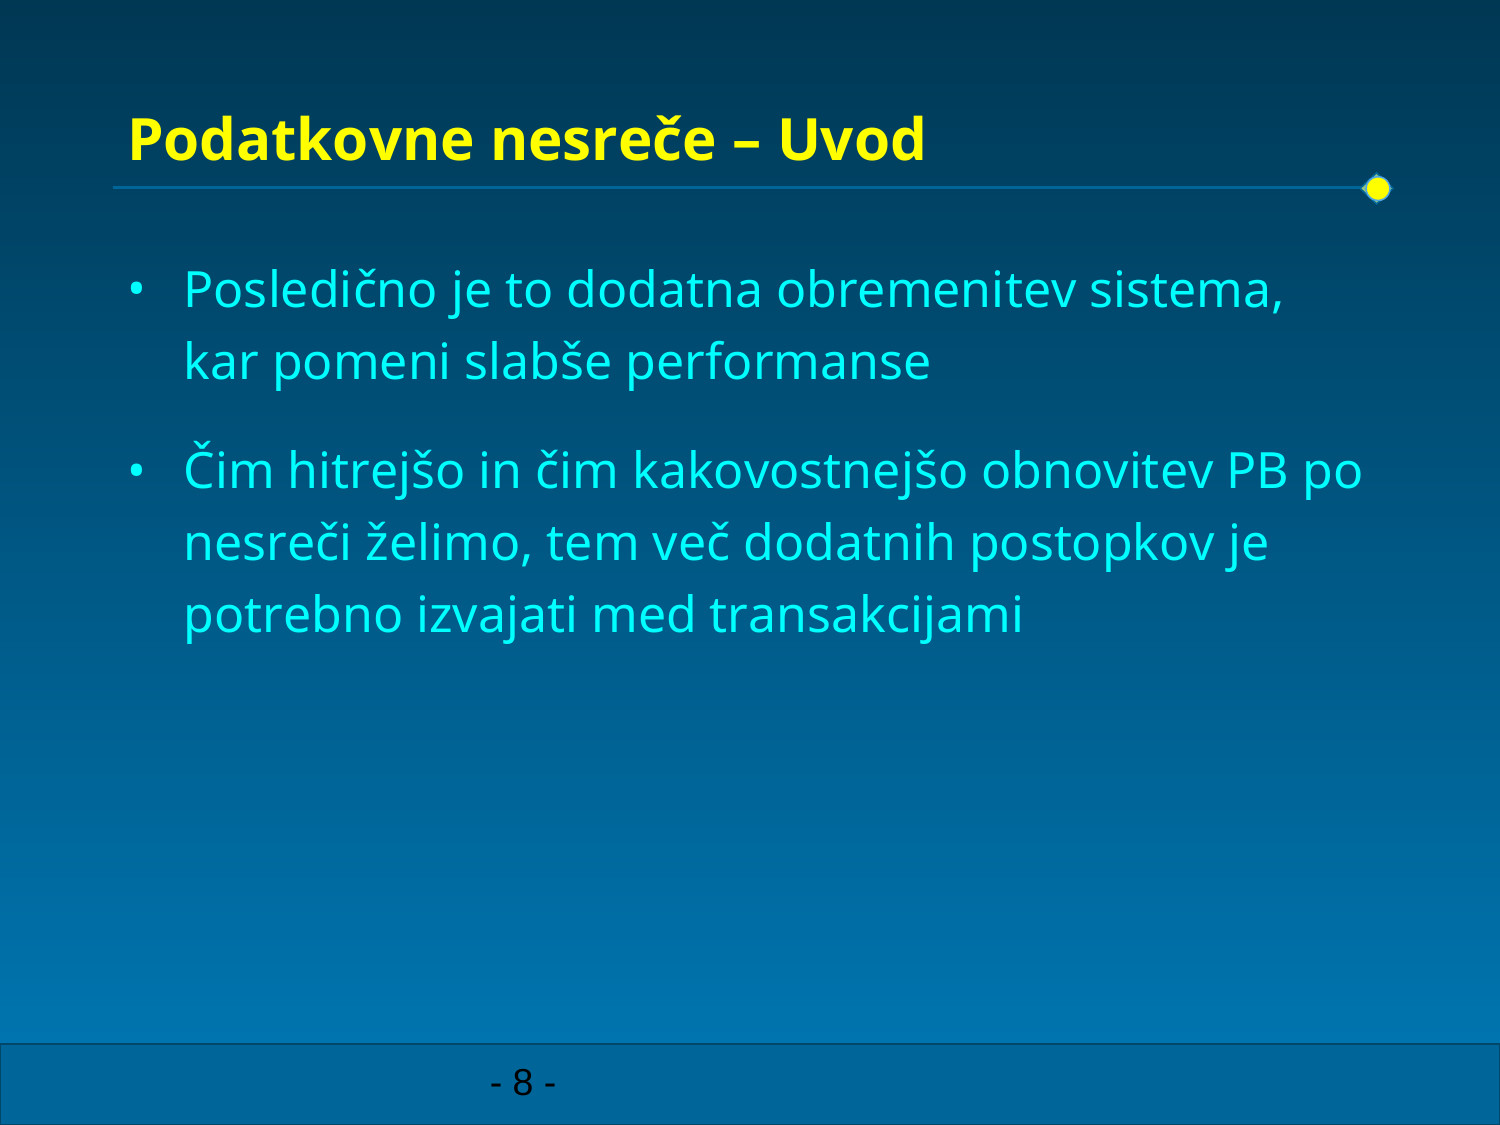

# Podatkovne nesreče – Uvod
Posledično je to dodatna obremenitev sistema, kar pomeni slabše performanse
Čim hitrejšo in čim kakovostnejšo obnovitev PB po nesreči želimo, tem več dodatnih postopkov je potrebno izvajati med transakcijami